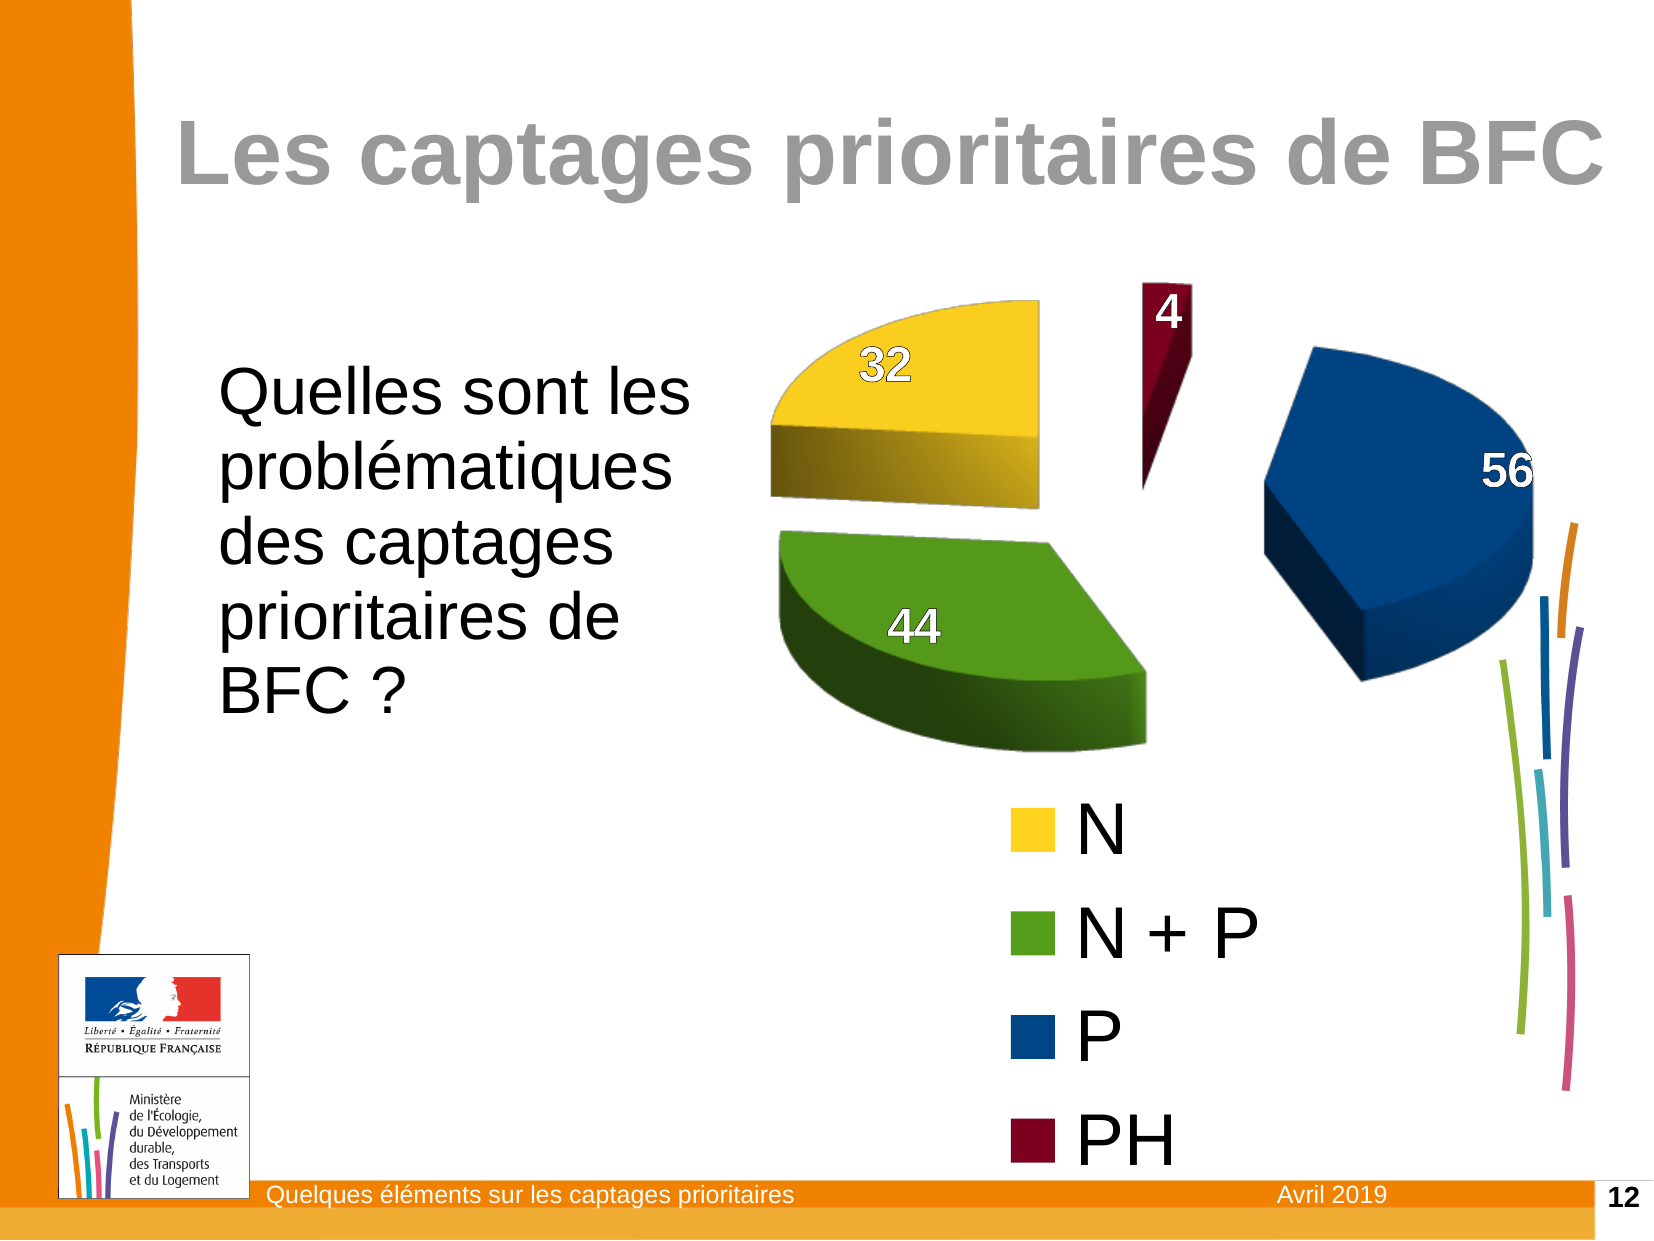

# Les captages prioritaires de BFC
Quelles sont les problématiques des captages prioritaires de BFC ?
Quelques éléments sur les captages prioritaires
Avril 2019
12